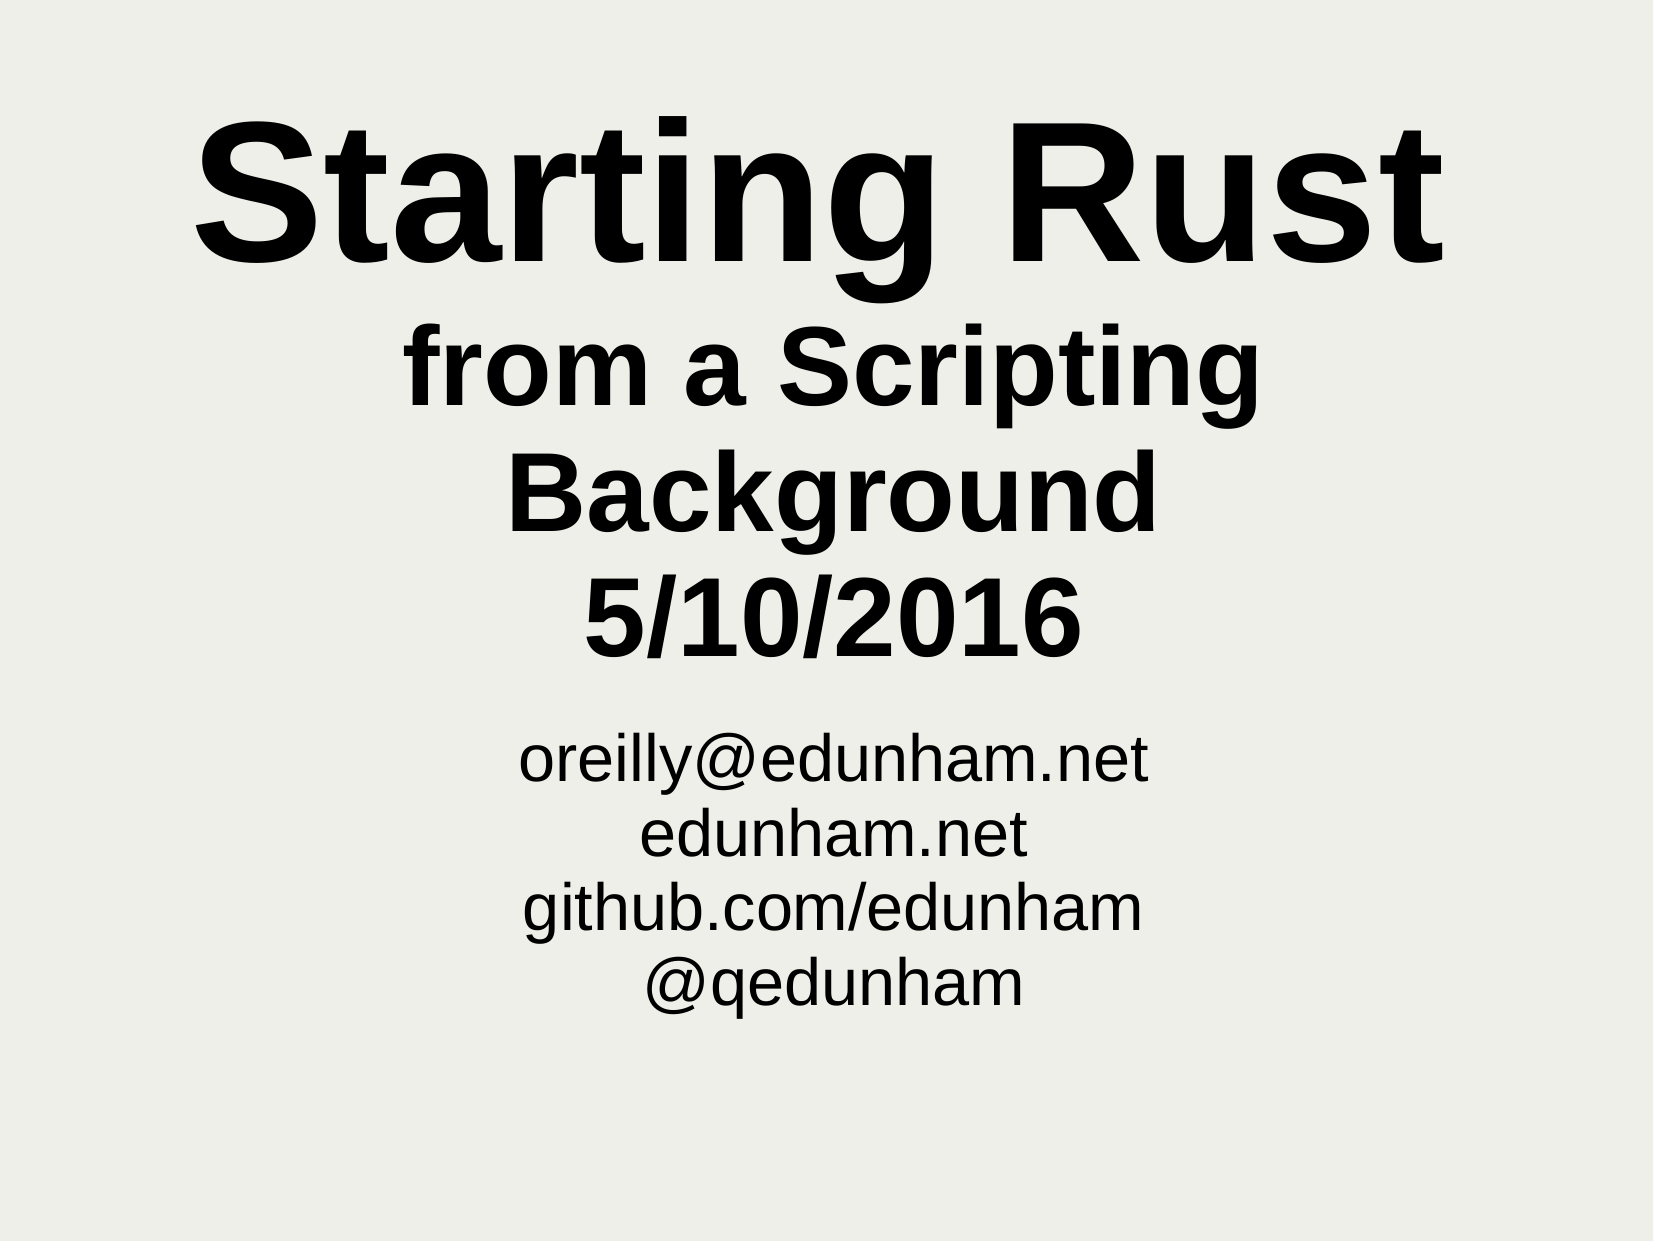

# Starting Rust from a Scripting Background 5/10/2016
oreilly@edunham.net
edunham.net
github.com/edunham
@qedunham